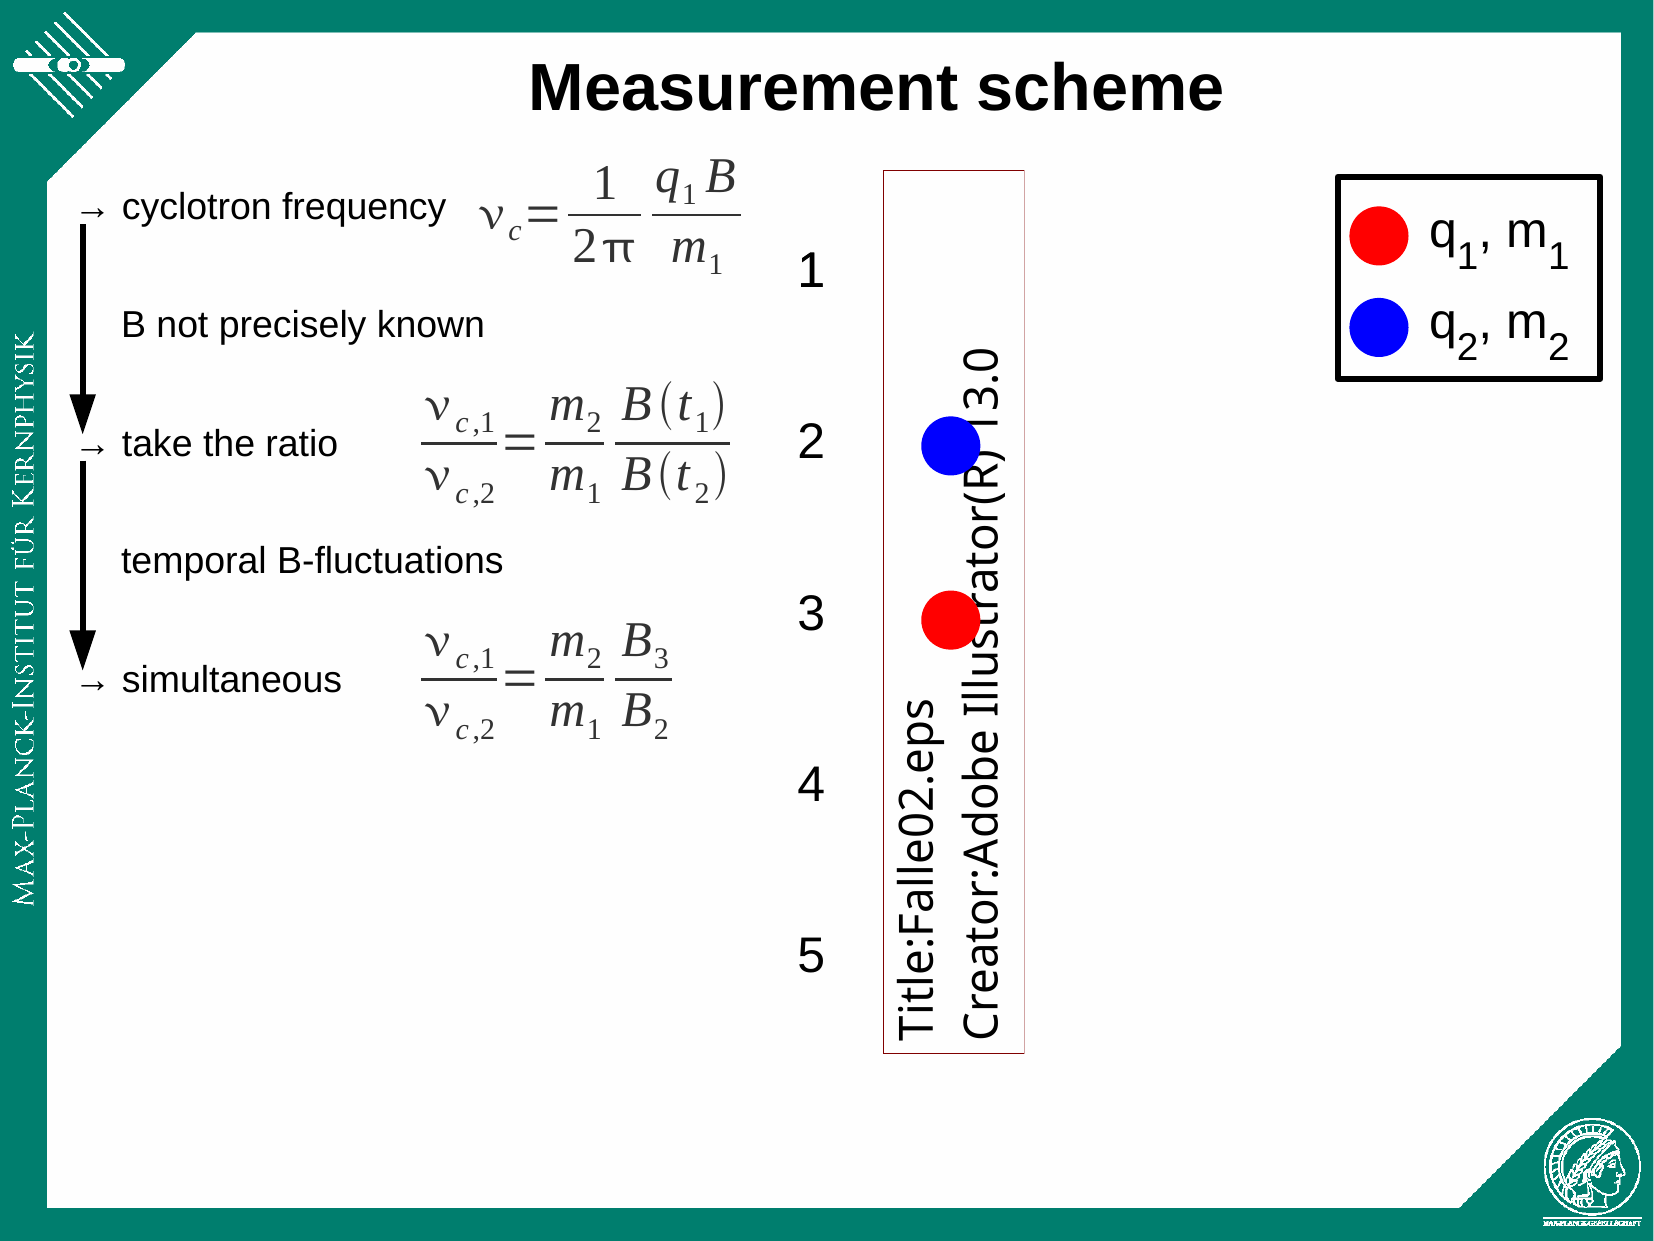

Measurement scheme
	q1, m1
	q2, m2
→ cyclotron frequency
1
1
2
3
4
5
B not precisely known
→ take the ratio
temporal B-fluctuations
→ simultaneous